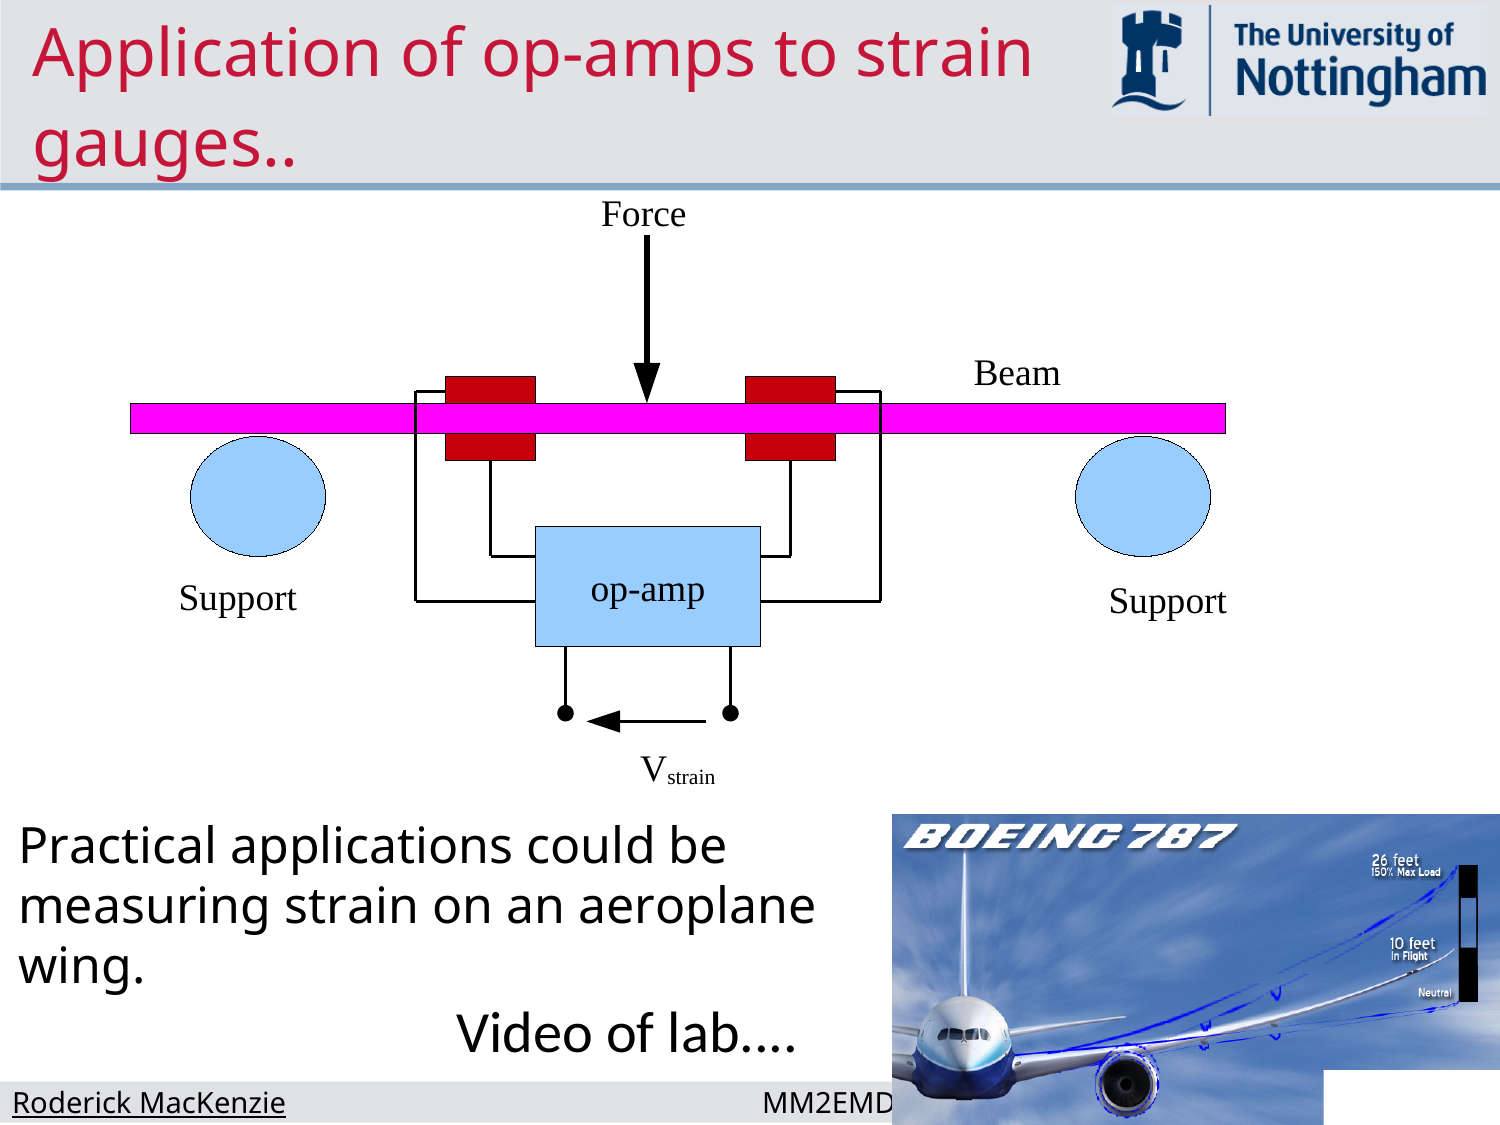

# Application of op-amps to strain gauges..
Force
Beam
op-amp
Support
Support
Vstrain
Practical applications could be measuring strain on an aeroplane wing.
Video of lab....